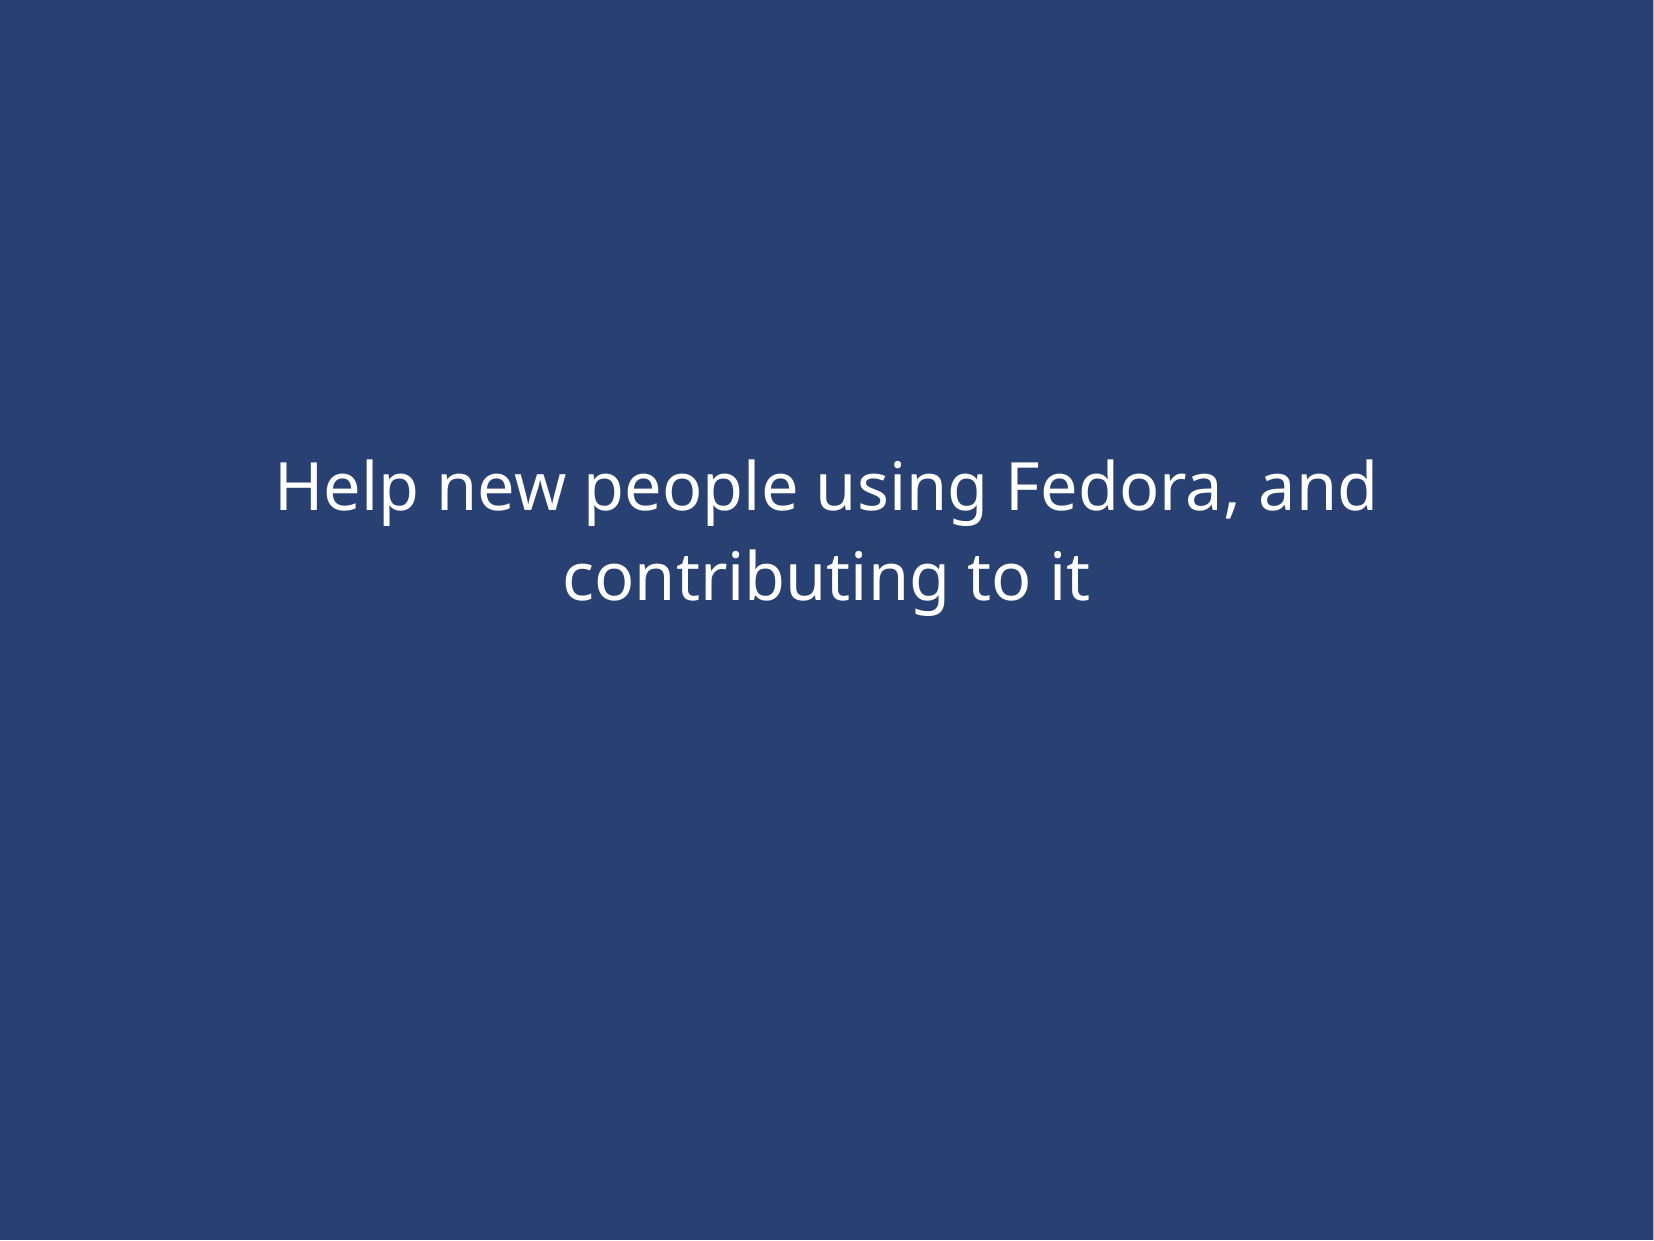

# Help new people using Fedora, and contributing to it